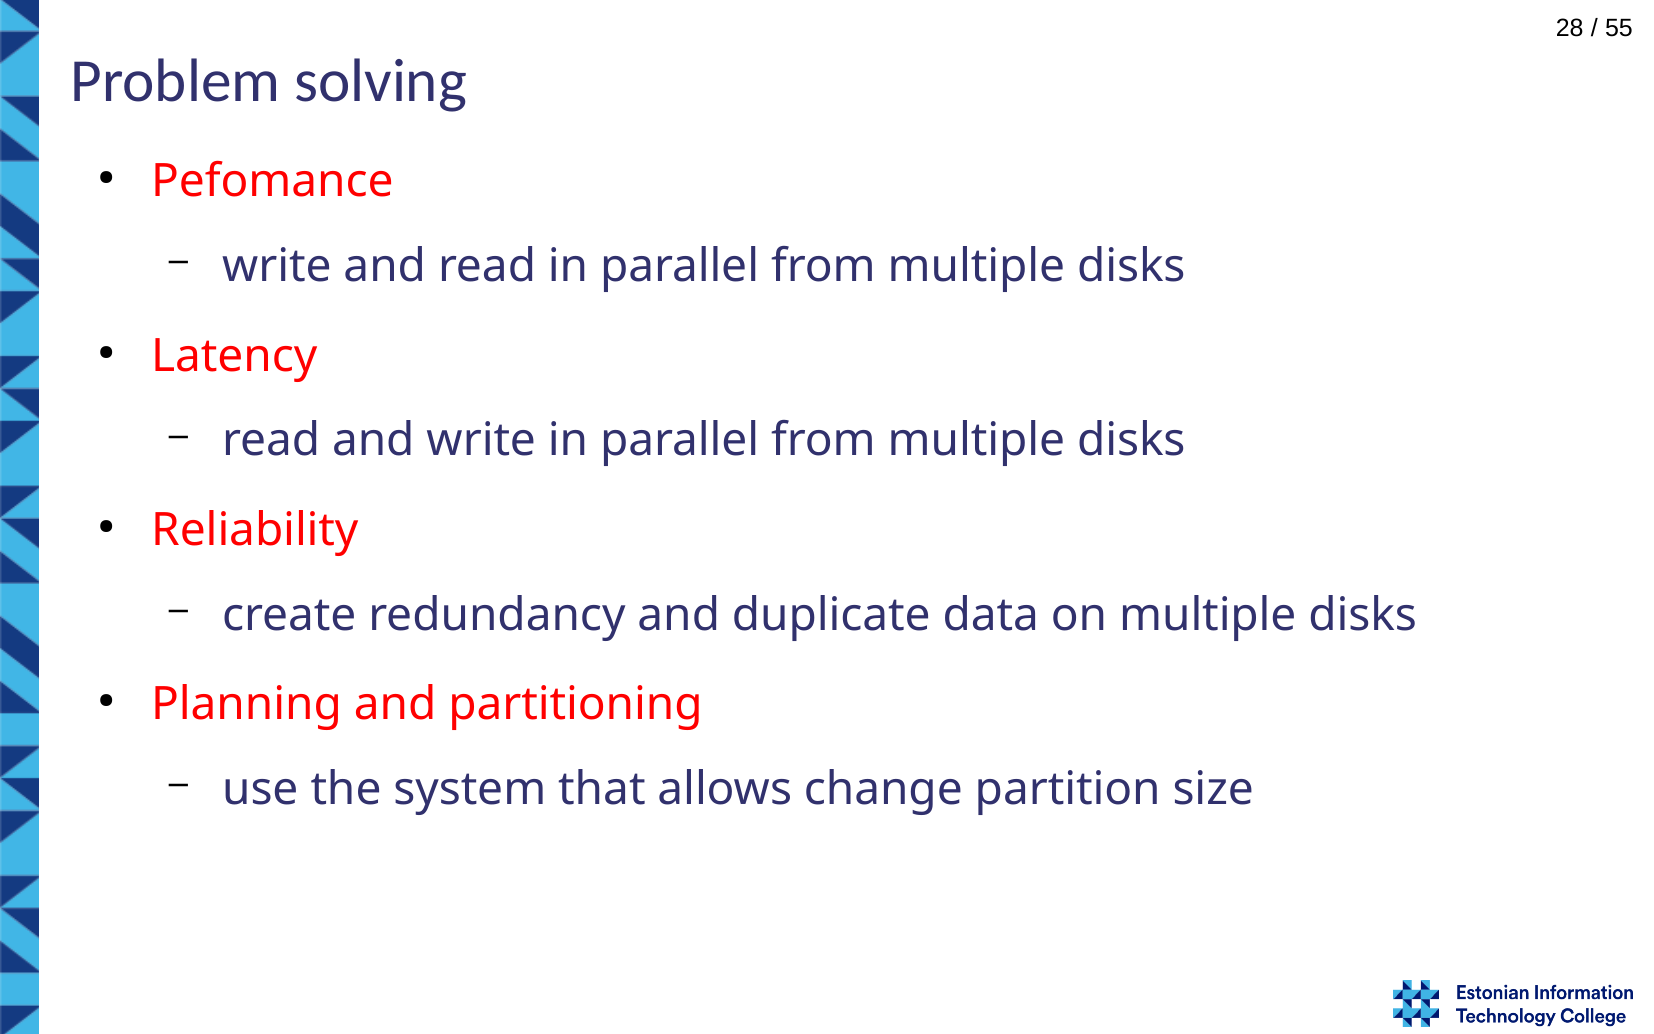

# Problem solving
Pefomance
write and read in parallel from multiple disks
Latency
read and write in parallel from multiple disks
Reliability
create redundancy and duplicate data on multiple disks
Planning and partitioning
use the system that allows change partition size